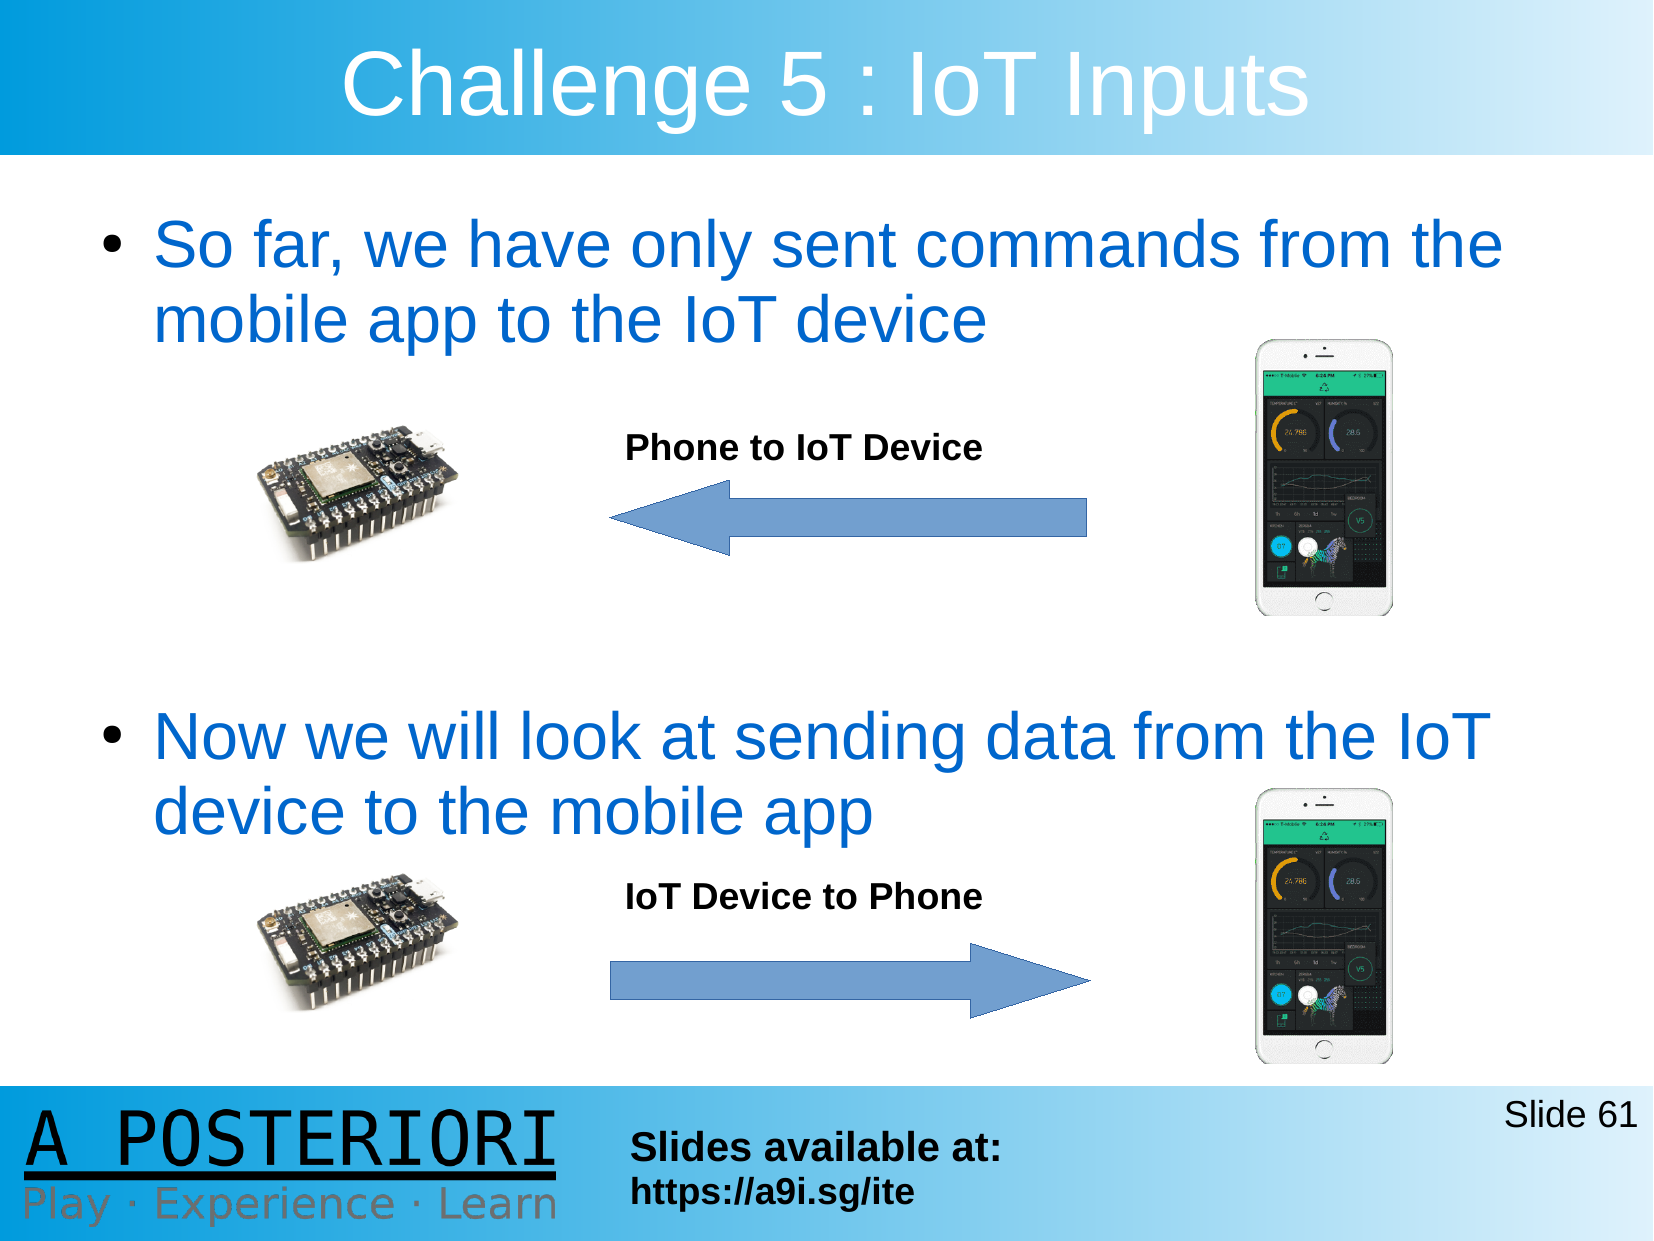

# Challenge 5 : IoT Inputs
So far, we have only sent commands from the mobile app to the IoT device
Now we will look at sending data from the IoT device to the mobile app
Phone to IoT Device
IoT Device to Phone